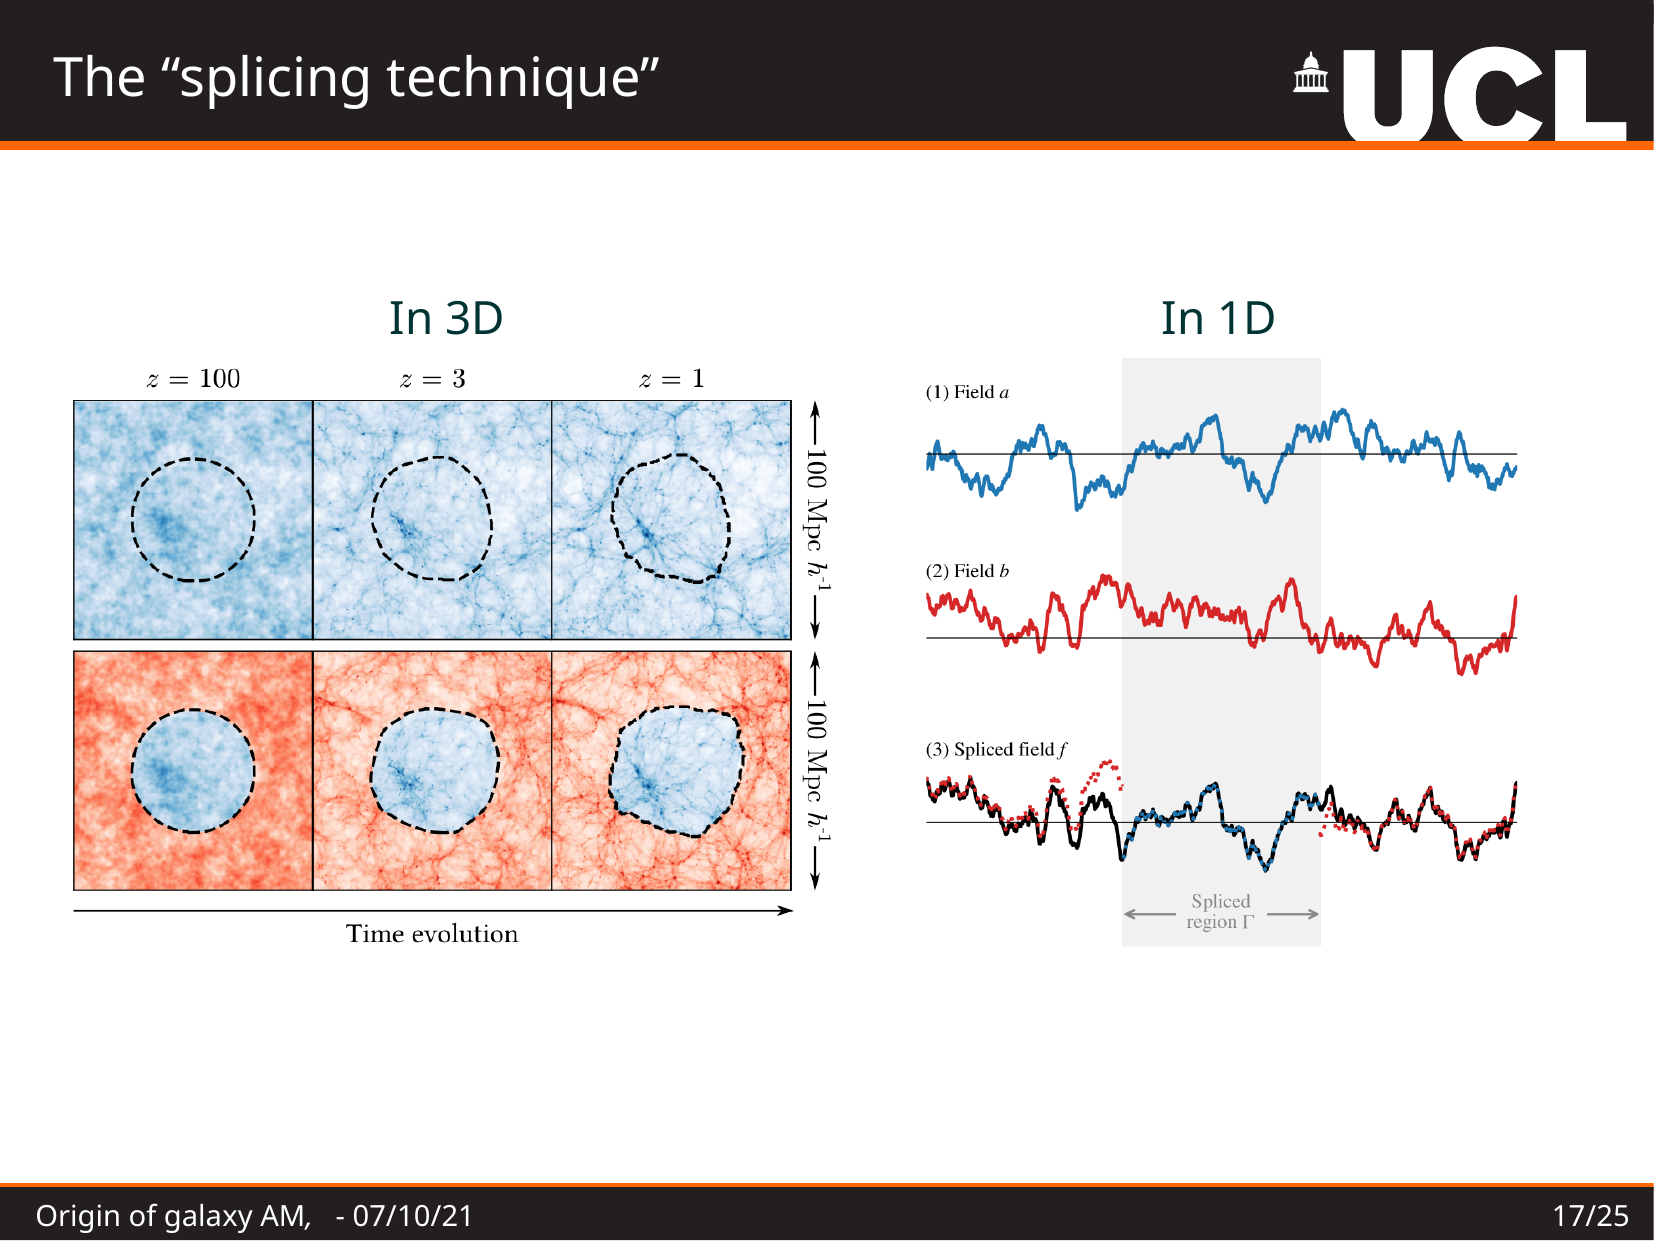

# The “splicing technique”
In 3D
In 1D
03 September 2021
17